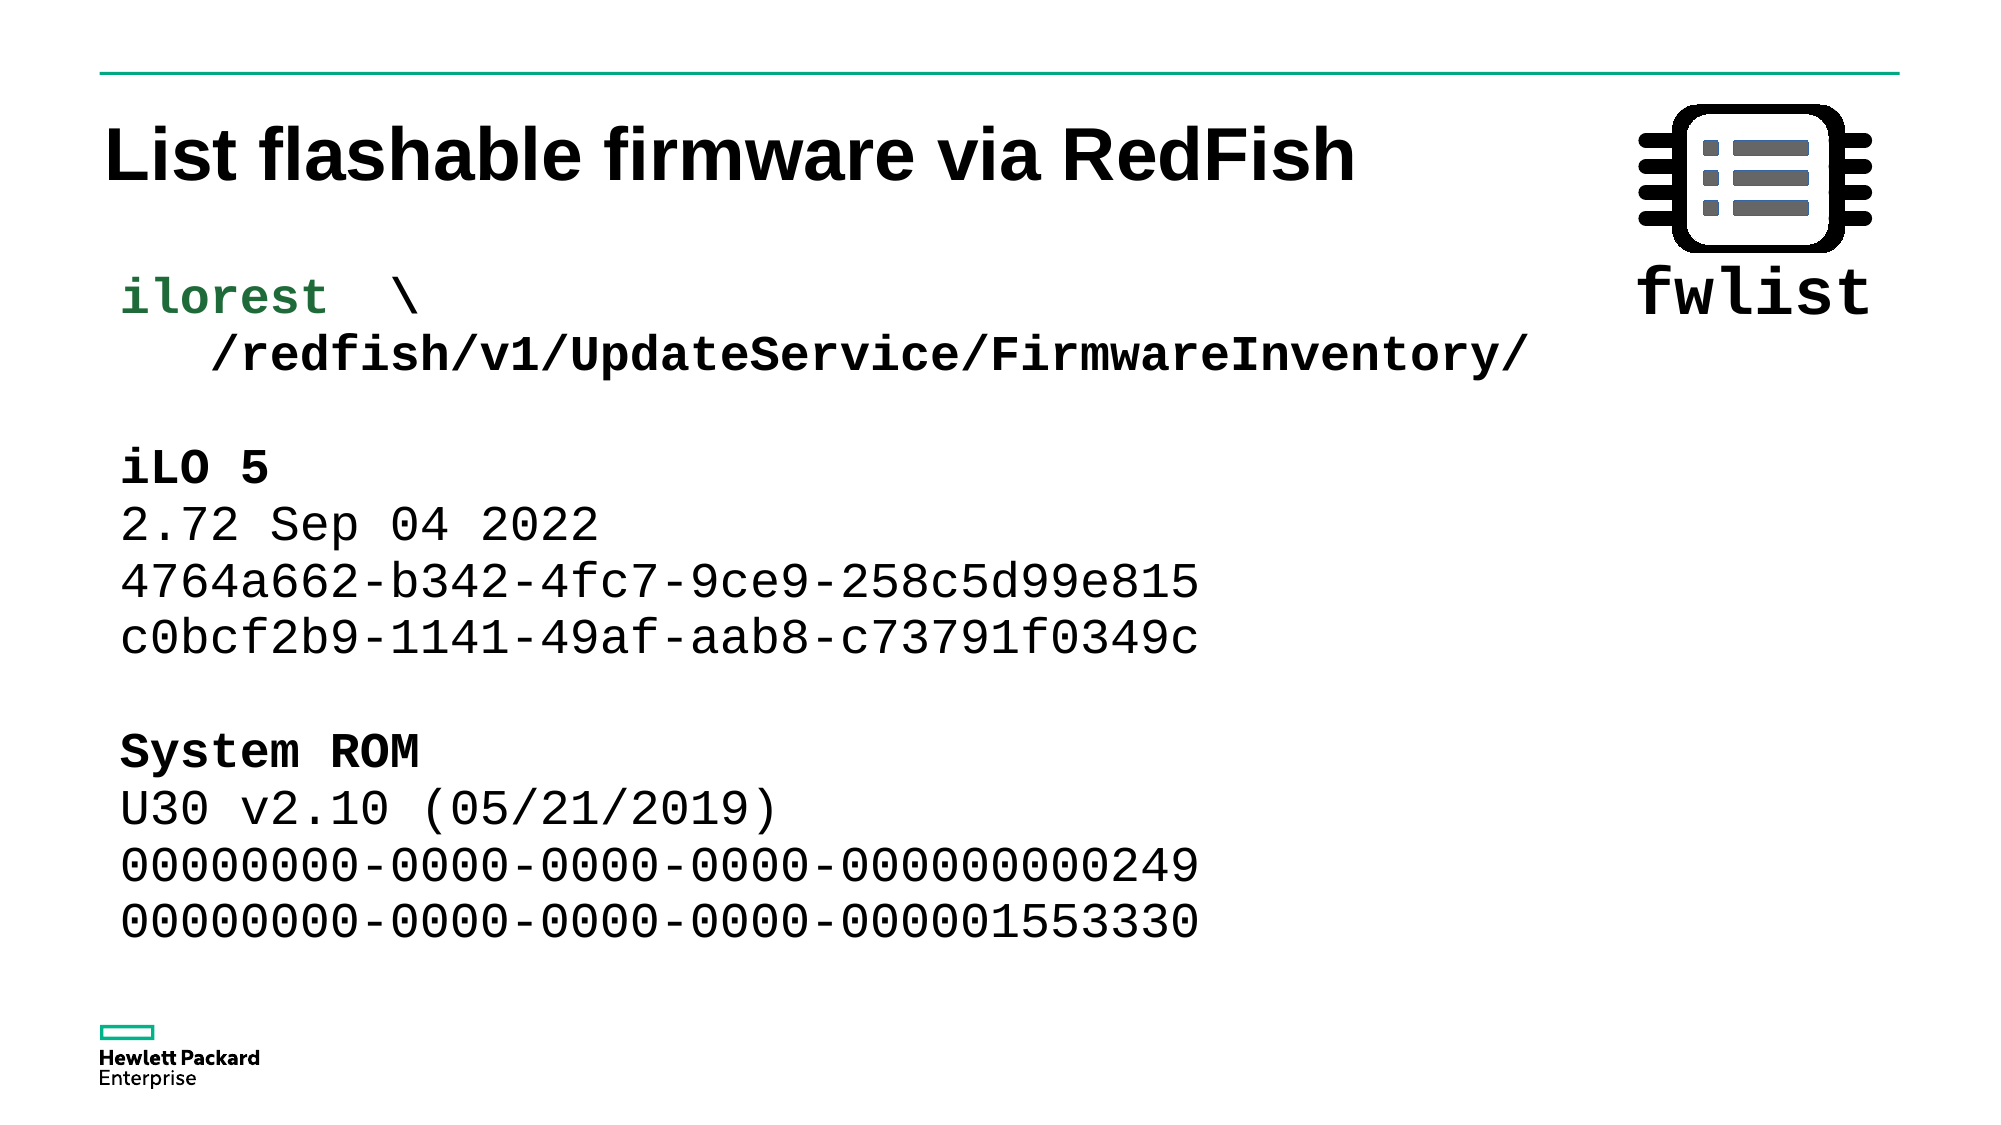

List flashable firmware via RedFish
fwlist
ilorest \
 /redfish/v1/UpdateService/FirmwareInventory/
iLO 5
2.72 Sep 04 2022
4764a662-b342-4fc7-9ce9-258c5d99e815
c0bcf2b9-1141-49af-aab8-c73791f0349c
System ROM
U30 v2.10 (05/21/2019)
00000000-0000-0000-0000-000000000249
00000000-0000-0000-0000-000001553330